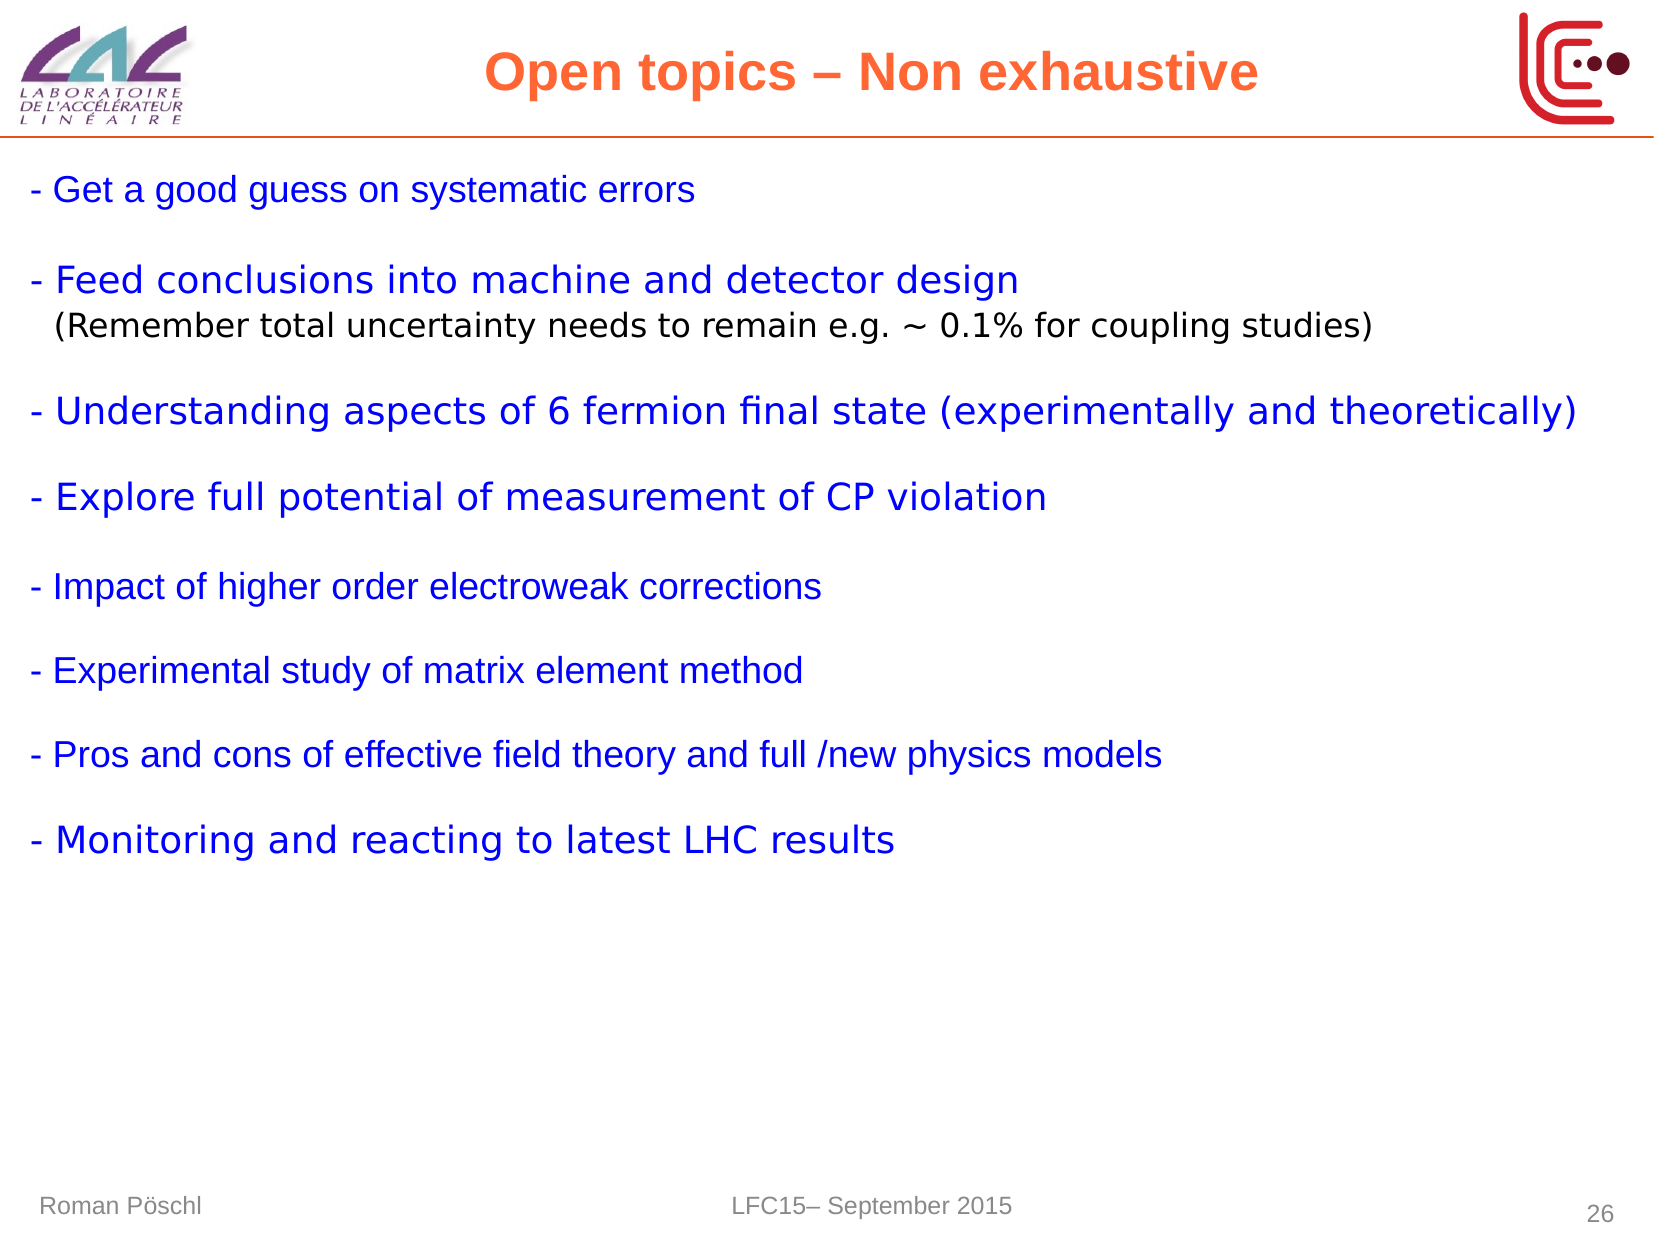

# Open topics – Non exhaustive
- Get a good guess on systematic errors
- Feed conclusions into machine and detector design
 (Remember total uncertainty needs to remain e.g. ~ 0.1% for coupling studies)
- Understanding aspects of 6 fermion final state (experimentally and theoretically)
- Explore full potential of measurement of CP violation
- Impact of higher order electroweak corrections
- Experimental study of matrix element method
- Pros and cons of effective field theory and full /new physics models
- Monitoring and reacting to latest LHC results